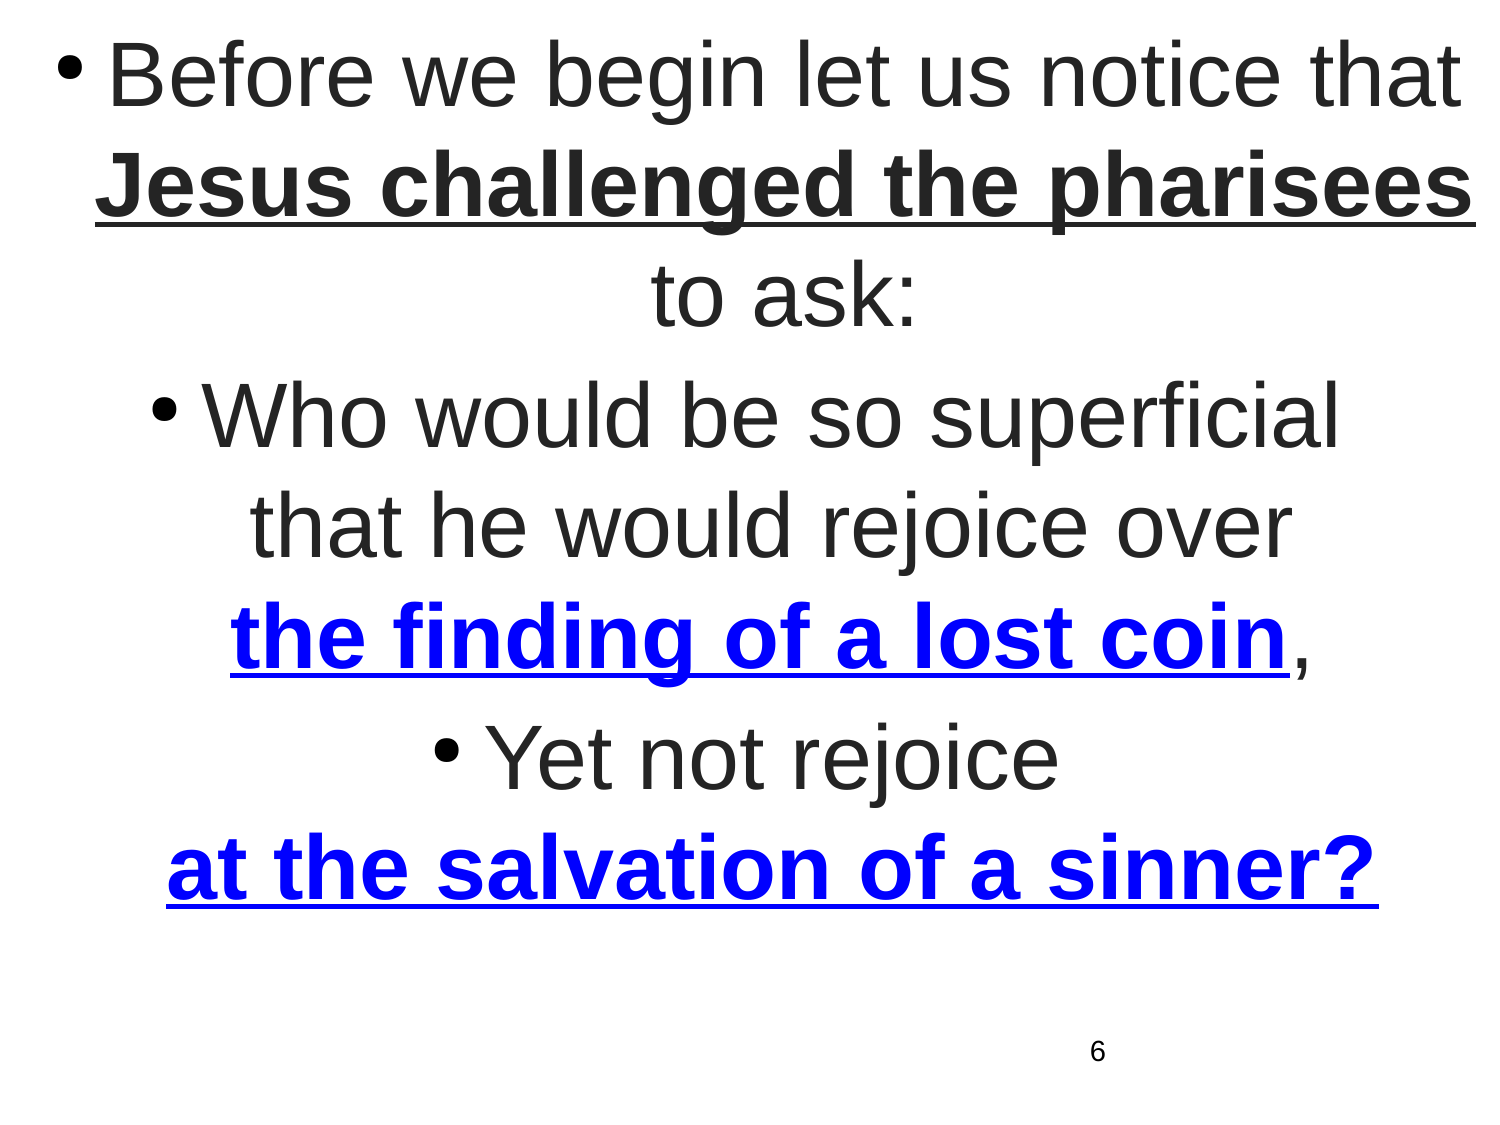

# Before we begin let us notice that Jesus challenged the pharisees to ask:
Who would be so superficial
that he would rejoice over
the finding of a lost coin,
Yet not rejoice
at the salvation of a sinner?
6